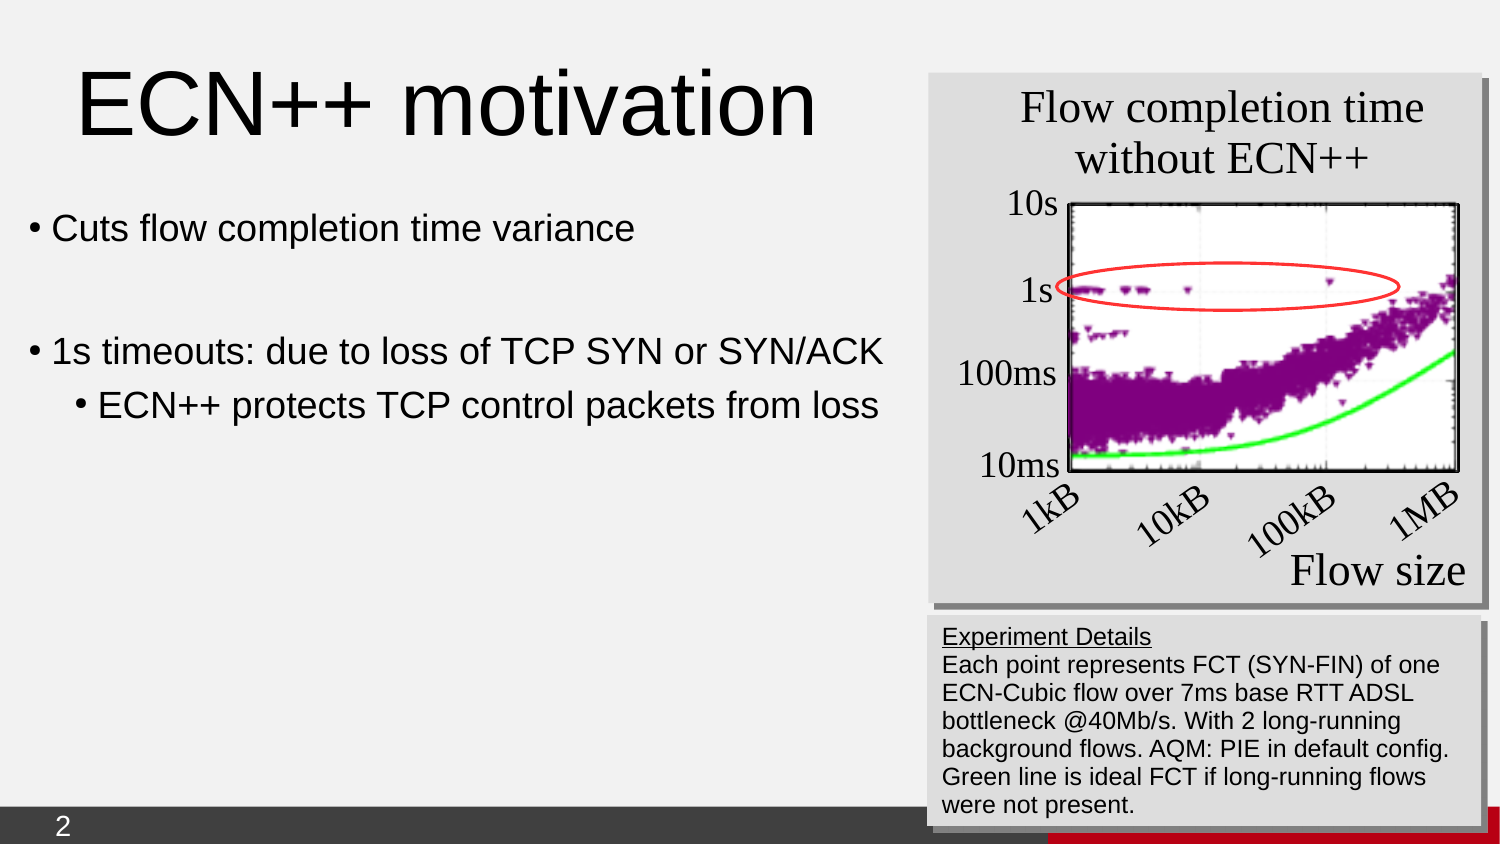

# ECN++ motivation
Flow completion time
without ECN++
10s
Cuts flow completion time variance
1s timeouts: due to loss of TCP SYN or SYN/ACK
ECN++ protects TCP control packets from loss
1s
100ms
10ms
1kB
1MB
10kB
100kB
Flow size
Experiment Details
Each point represents FCT (SYN-FIN) of one ECN-Cubic flow over 7ms base RTT ADSL bottleneck @40Mb/s. With 2 long-running background flows. AQM: PIE in default config. Green line is ideal FCT if long-running flows were not present.
2